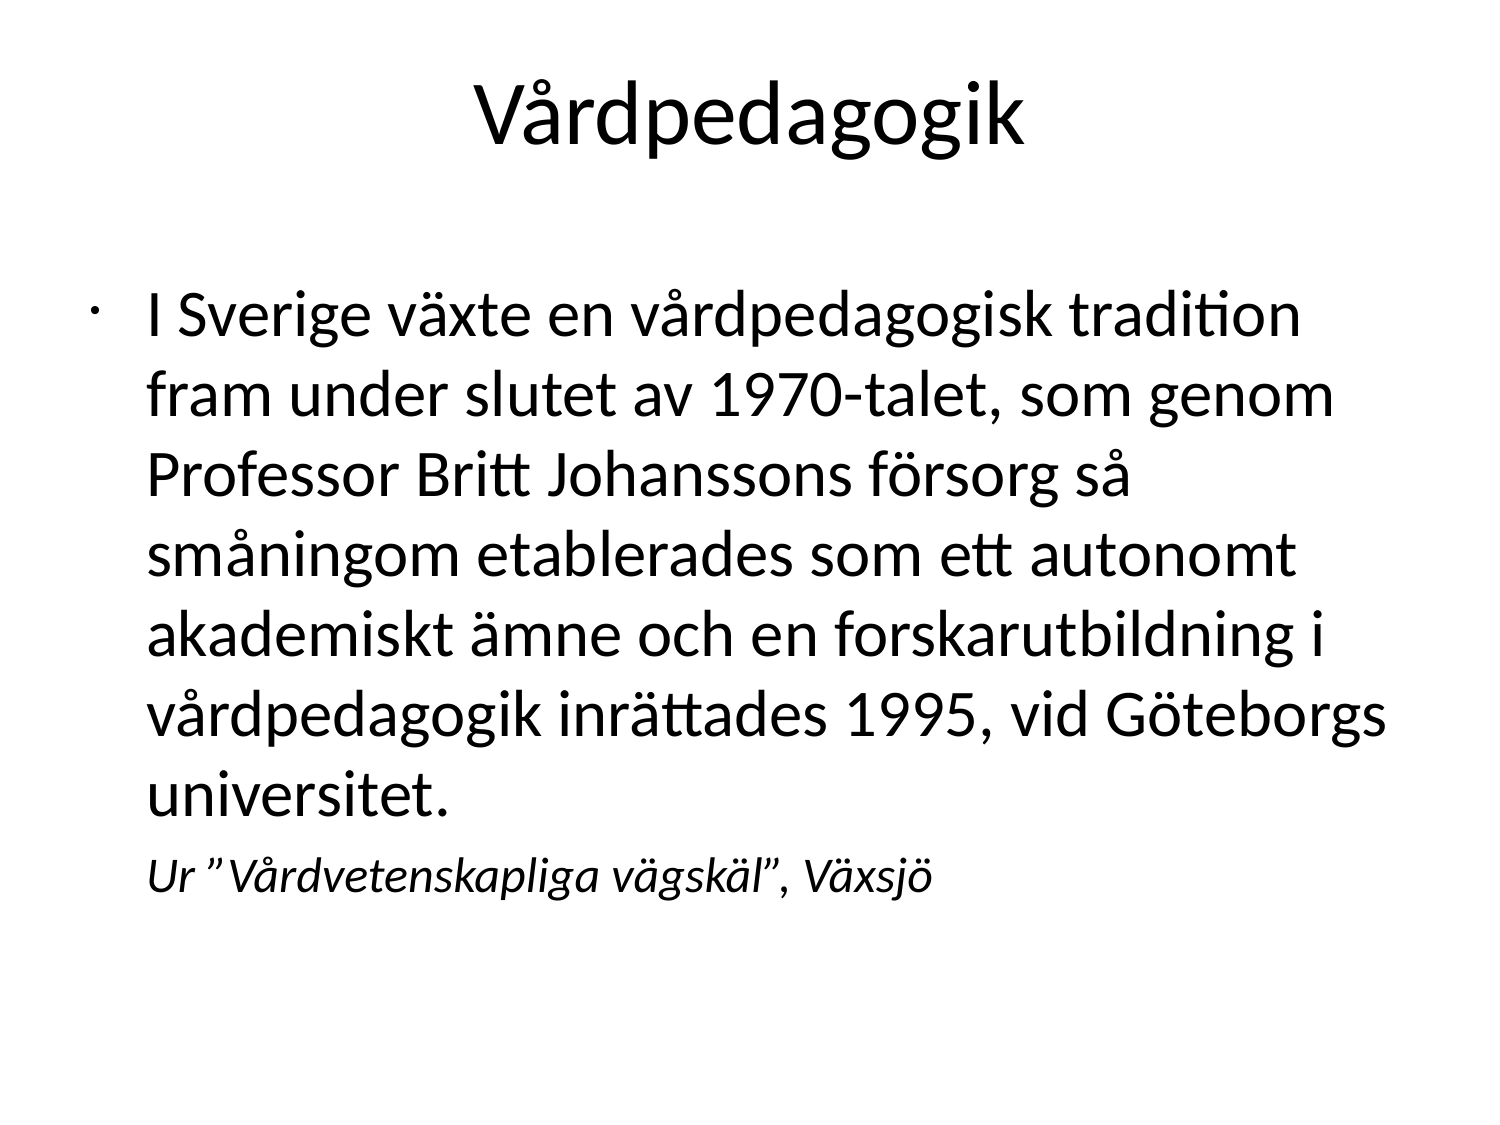

# Vårdpedagogik
I Sverige växte en vårdpedagogisk tradition fram under slutet av 1970-talet, som genom Professor Britt Johanssons försorg så småningom etablerades som ett autonomt akademiskt ämne och en forskarutbildning i vårdpedagogik inrättades 1995, vid Göteborgs universitet.
 Ur ”Vårdvetenskapliga vägskäl”, Växsjö